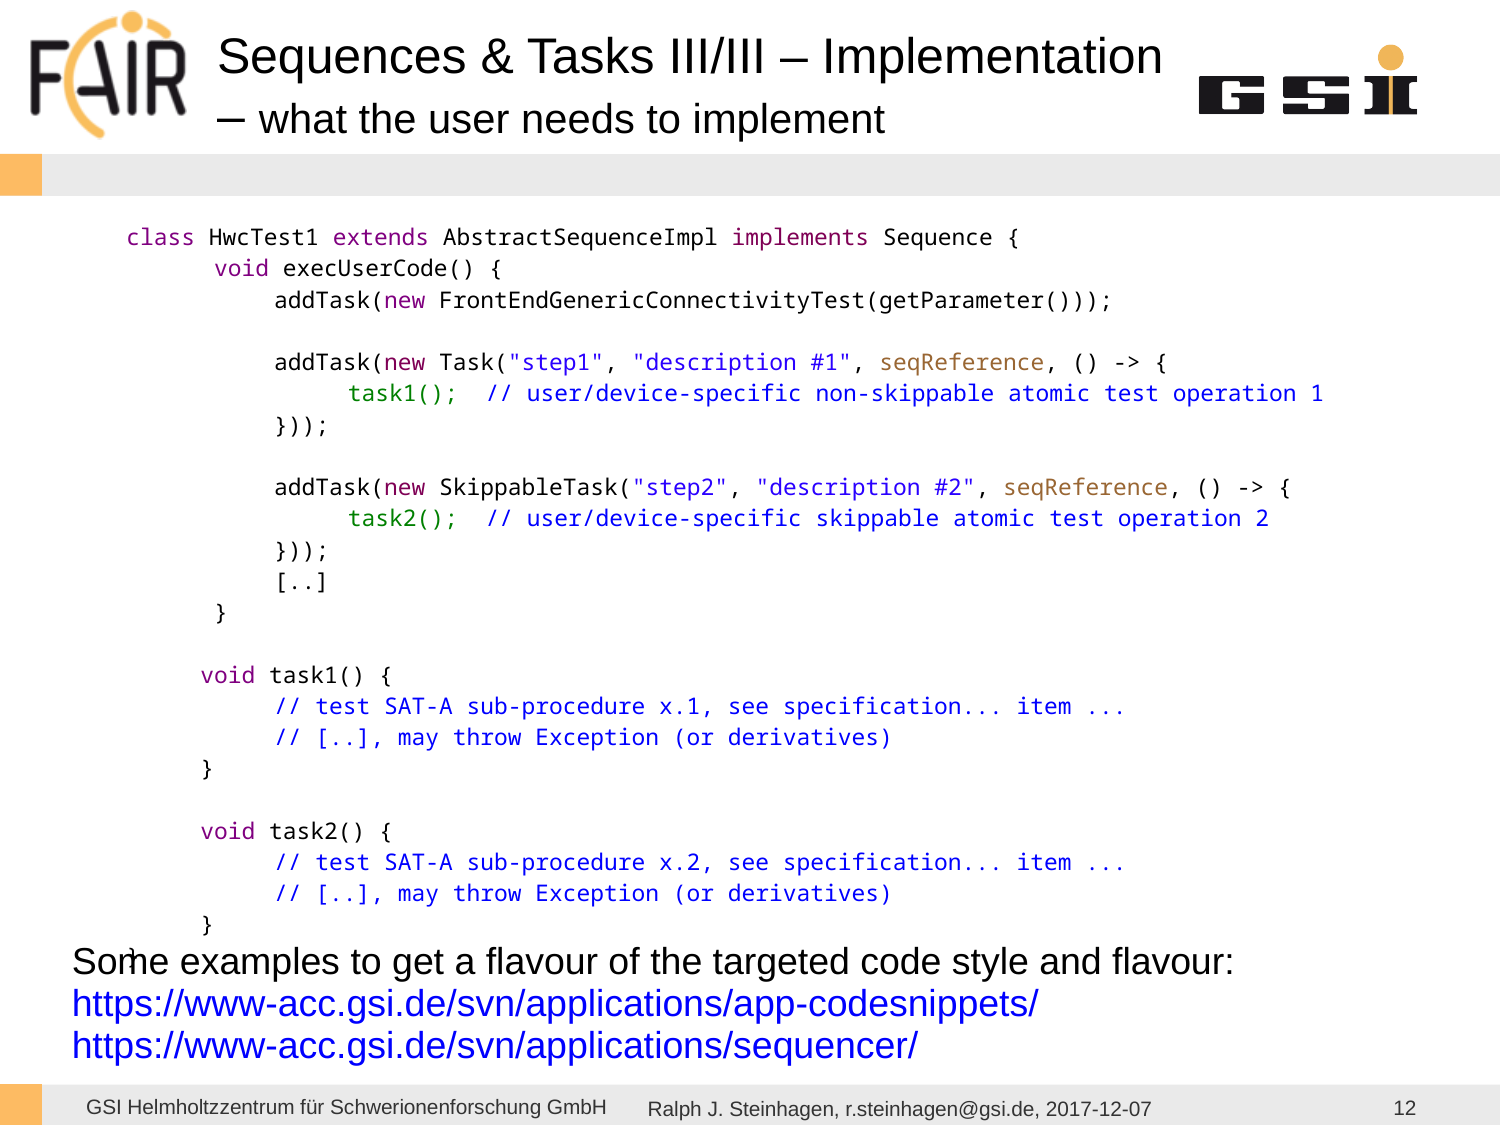

# Sequences & Tasks III/III – Implementation – what the user needs to implement
class HwcTest1 extends AbstractSequenceImpl implements Sequence {
	 void execUserCode() {
		addTask(new FrontEndGenericConnectivityTest(getParameter()));
		addTask(new Task("step1", "description #1", seqReference, () -> {
			task1(); // user/device-specific non-skippable atomic test operation 1
		}));
		addTask(new SkippableTask("step2", "description #2", seqReference, () -> {
			task2(); // user/device-specific skippable atomic test operation 2
		}));
		[..]
	 }
	void task1() {
		// test SAT-A sub-procedure x.1, see specification... item ...
		// [..], may throw Exception (or derivatives)
	}
	void task2() {
		// test SAT-A sub-procedure x.2, see specification... item ...
		// [..], may throw Exception (or derivatives)
	}
}
Some examples to get a flavour of the targeted code style and flavour:https://www-acc.gsi.de/svn/applications/app-codesnippets/https://www-acc.gsi.de/svn/applications/sequencer/